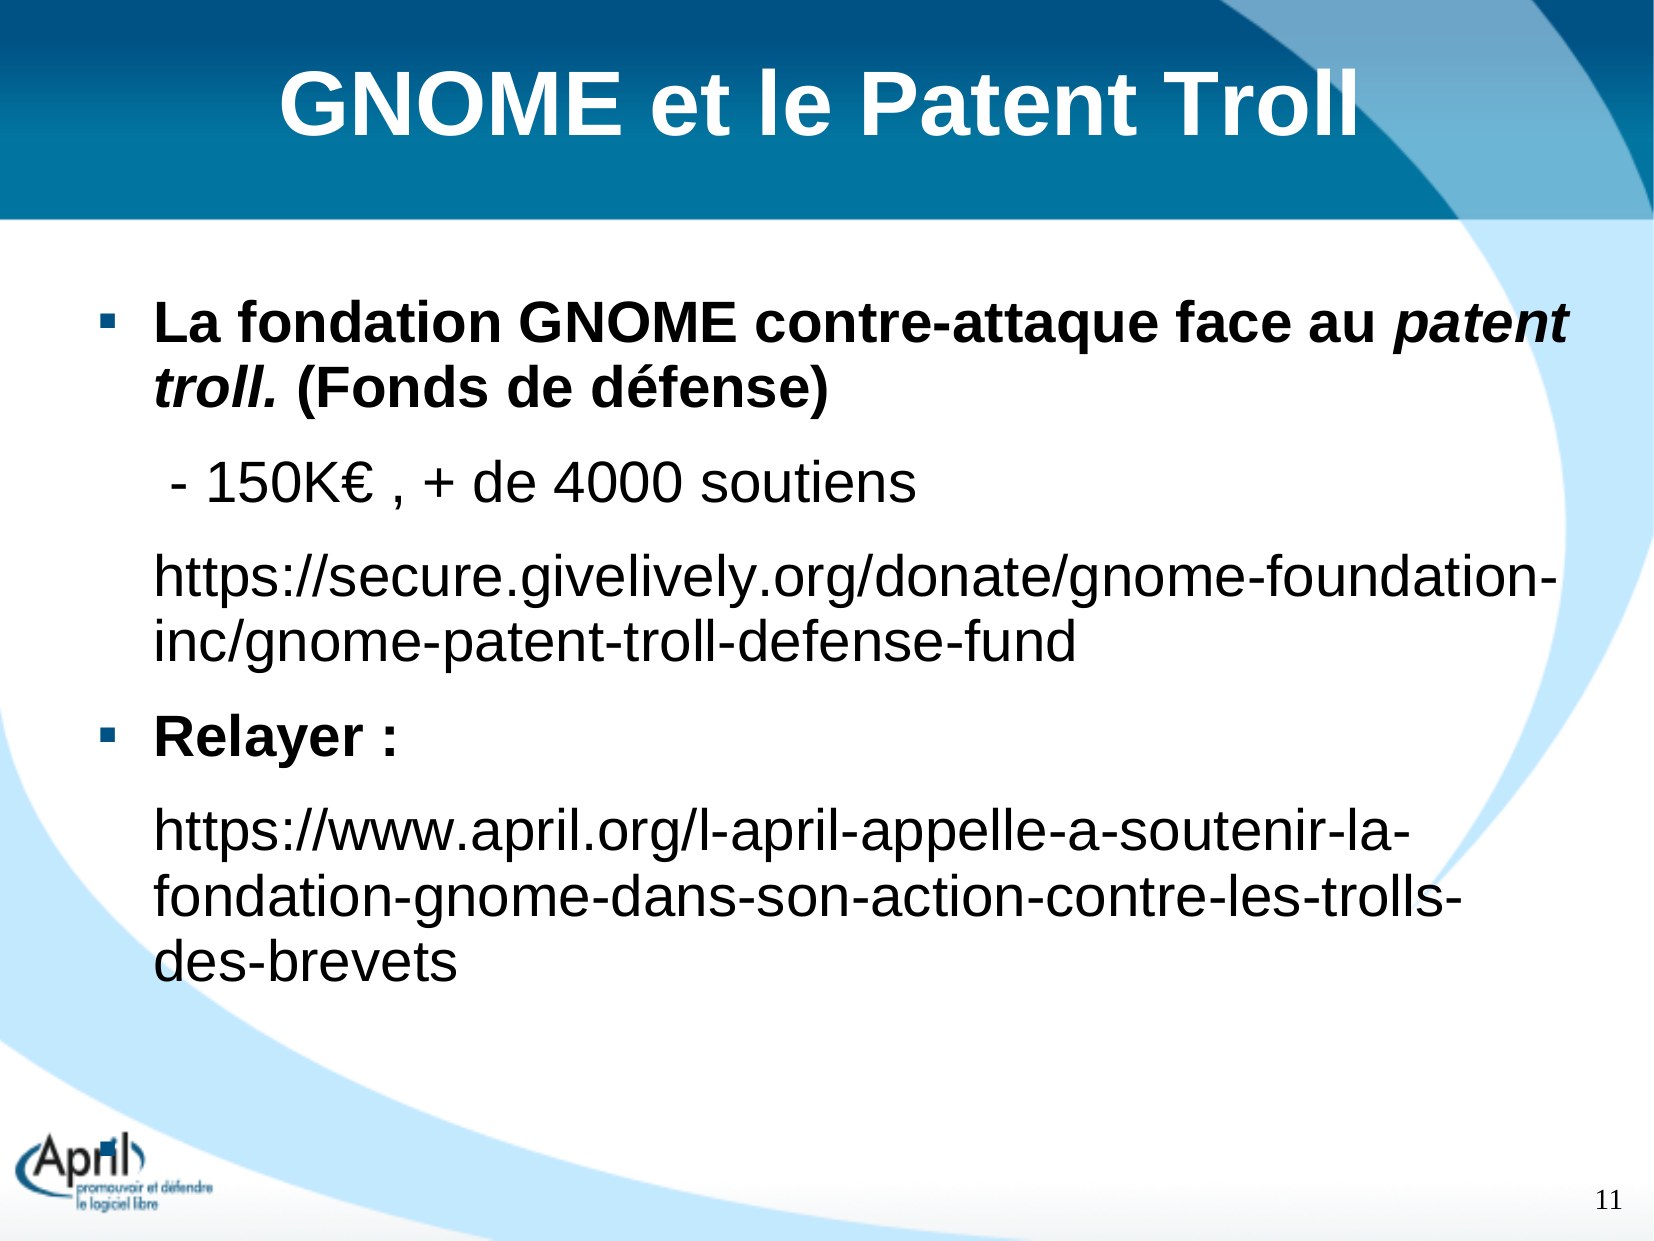

# GNOME et le Patent Troll
La fondation GNOME contre-attaque face au patent troll. (Fonds de défense)
 - 150K€ , + de 4000 soutiens
https://secure.givelively.org/donate/gnome-foundation-inc/gnome-patent-troll-defense-fund
Relayer :
https://www.april.org/l-april-appelle-a-soutenir-la-fondation-gnome-dans-son-action-contre-les-trolls-des-brevets
11